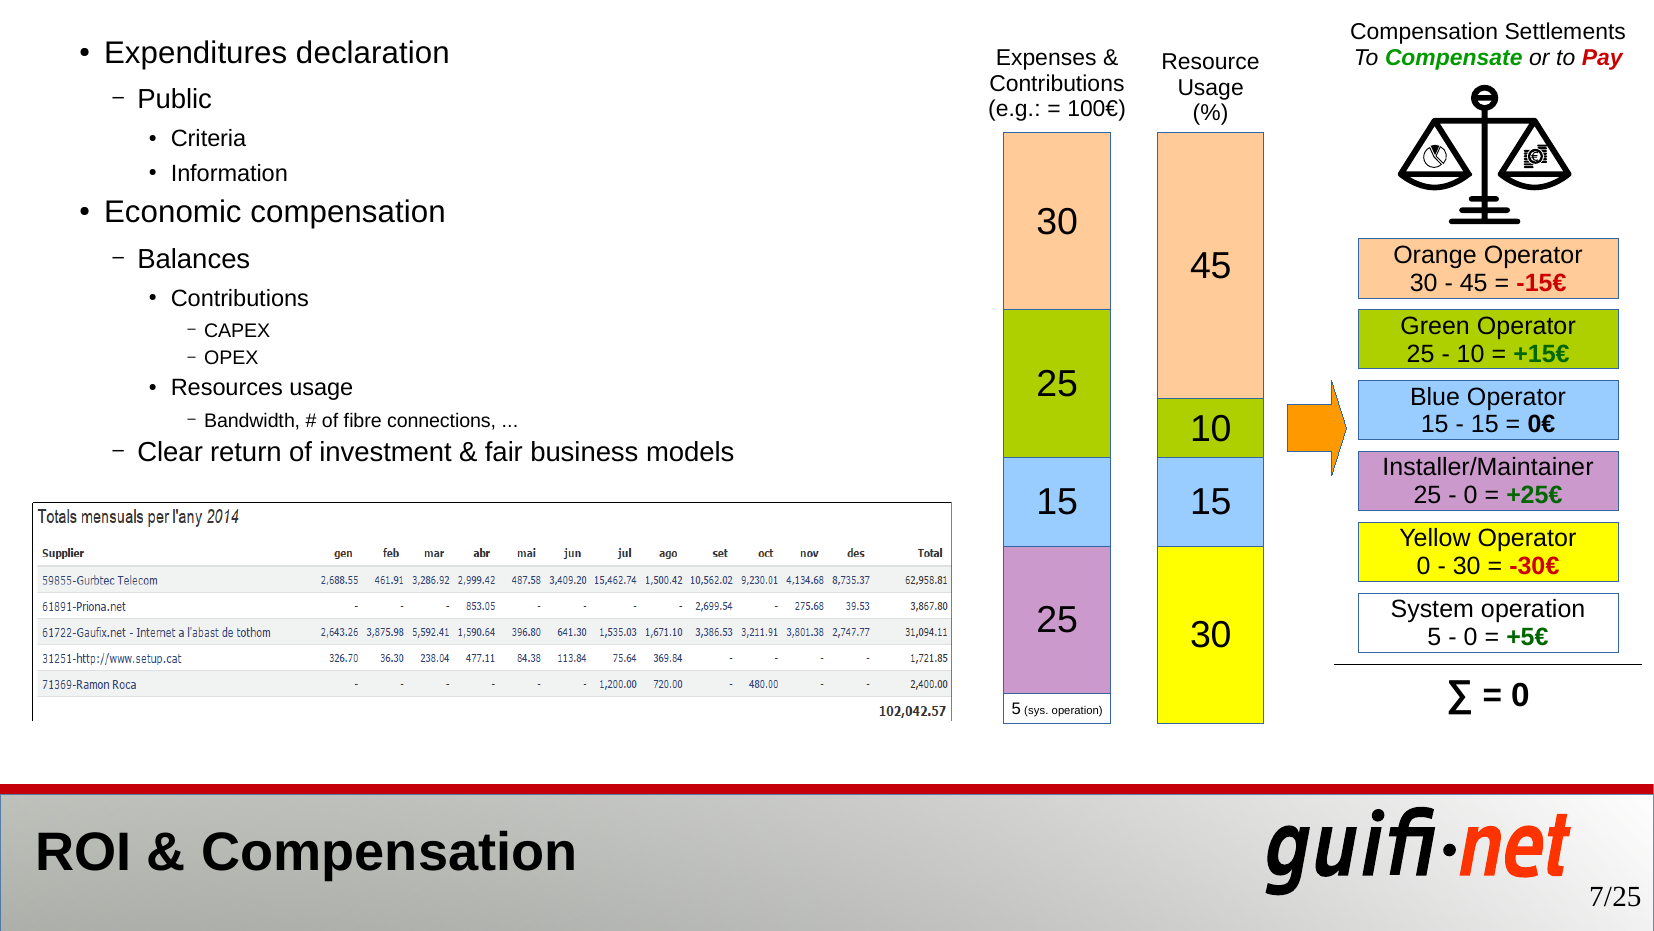

Compensation Settlements
To Compensate or to Pay
Expenditures declaration
Public
Criteria
Information
Economic compensation
Balances
Contributions
CAPEX
OPEX
Resources usage
Bandwidth, # of fibre connections, ...
Clear return of investment & fair business models
Expenses & Contributions
(e.g.: = 100€)
Resource Usage
(%)
30
45
Orange Operator
30 - 45 = -15€
25
Green Operator
25 - 10 = +15€
Blue Operator
15 - 15 = 0€
10
Installer/Maintainer
25 - 0 = +25€
15
15
Yellow Operator
0 - 30 = -30€
25
30
System operation
5 - 0 = +5€
∑ = 0
5 (sys. operation)
# ROI & Compensation